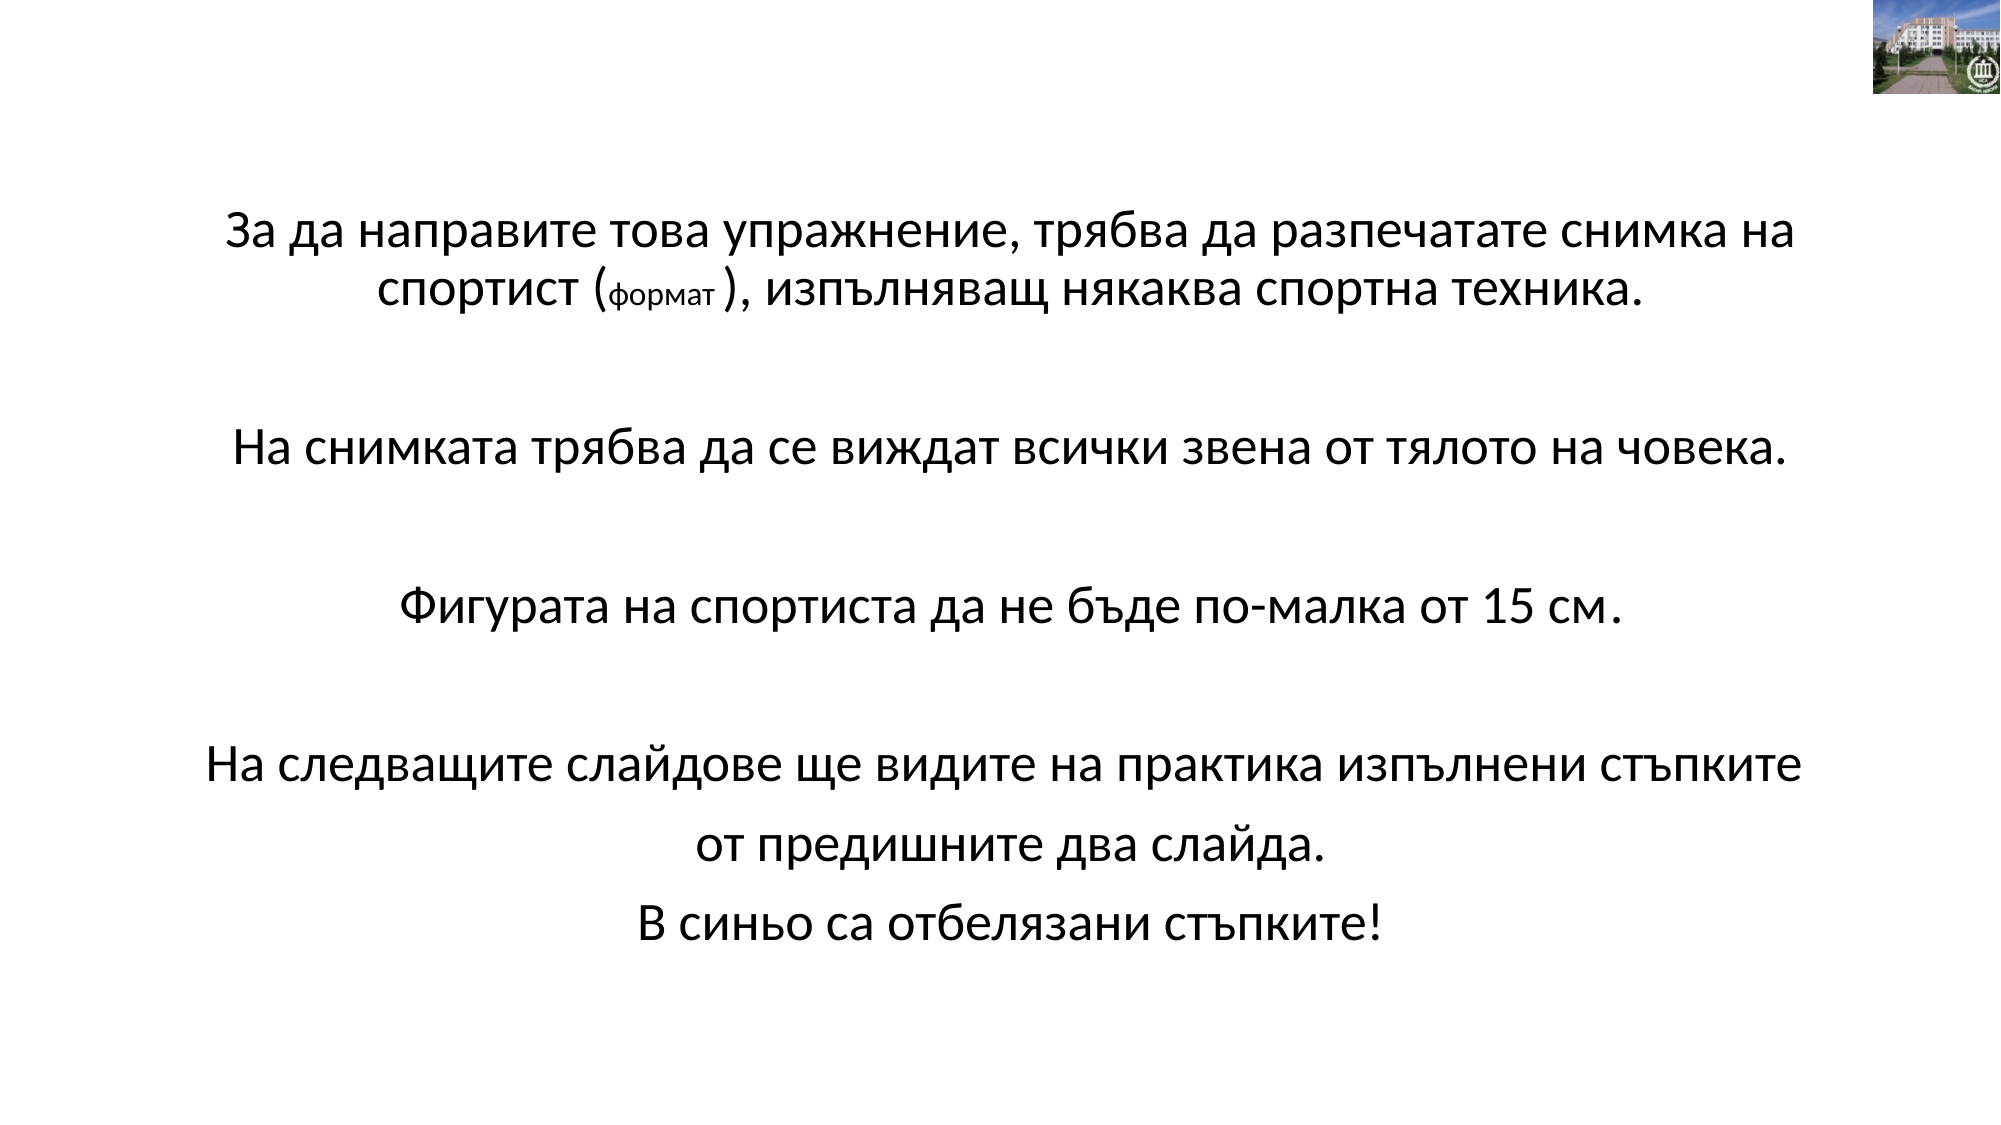

# За да направите това упражнение, трябва да разпечатате снимка на спортист (формат ), изпълняващ някаква спортна техника.
На снимката трябва да се виждат всички звена от тялото на човека.
Фигурата на спортиста да не бъде по-малка от 15 см.
На следващите слайдове ще видите на практика изпълнени стъпките
от предишните два слайда.
В синьо са отбелязани стъпките!